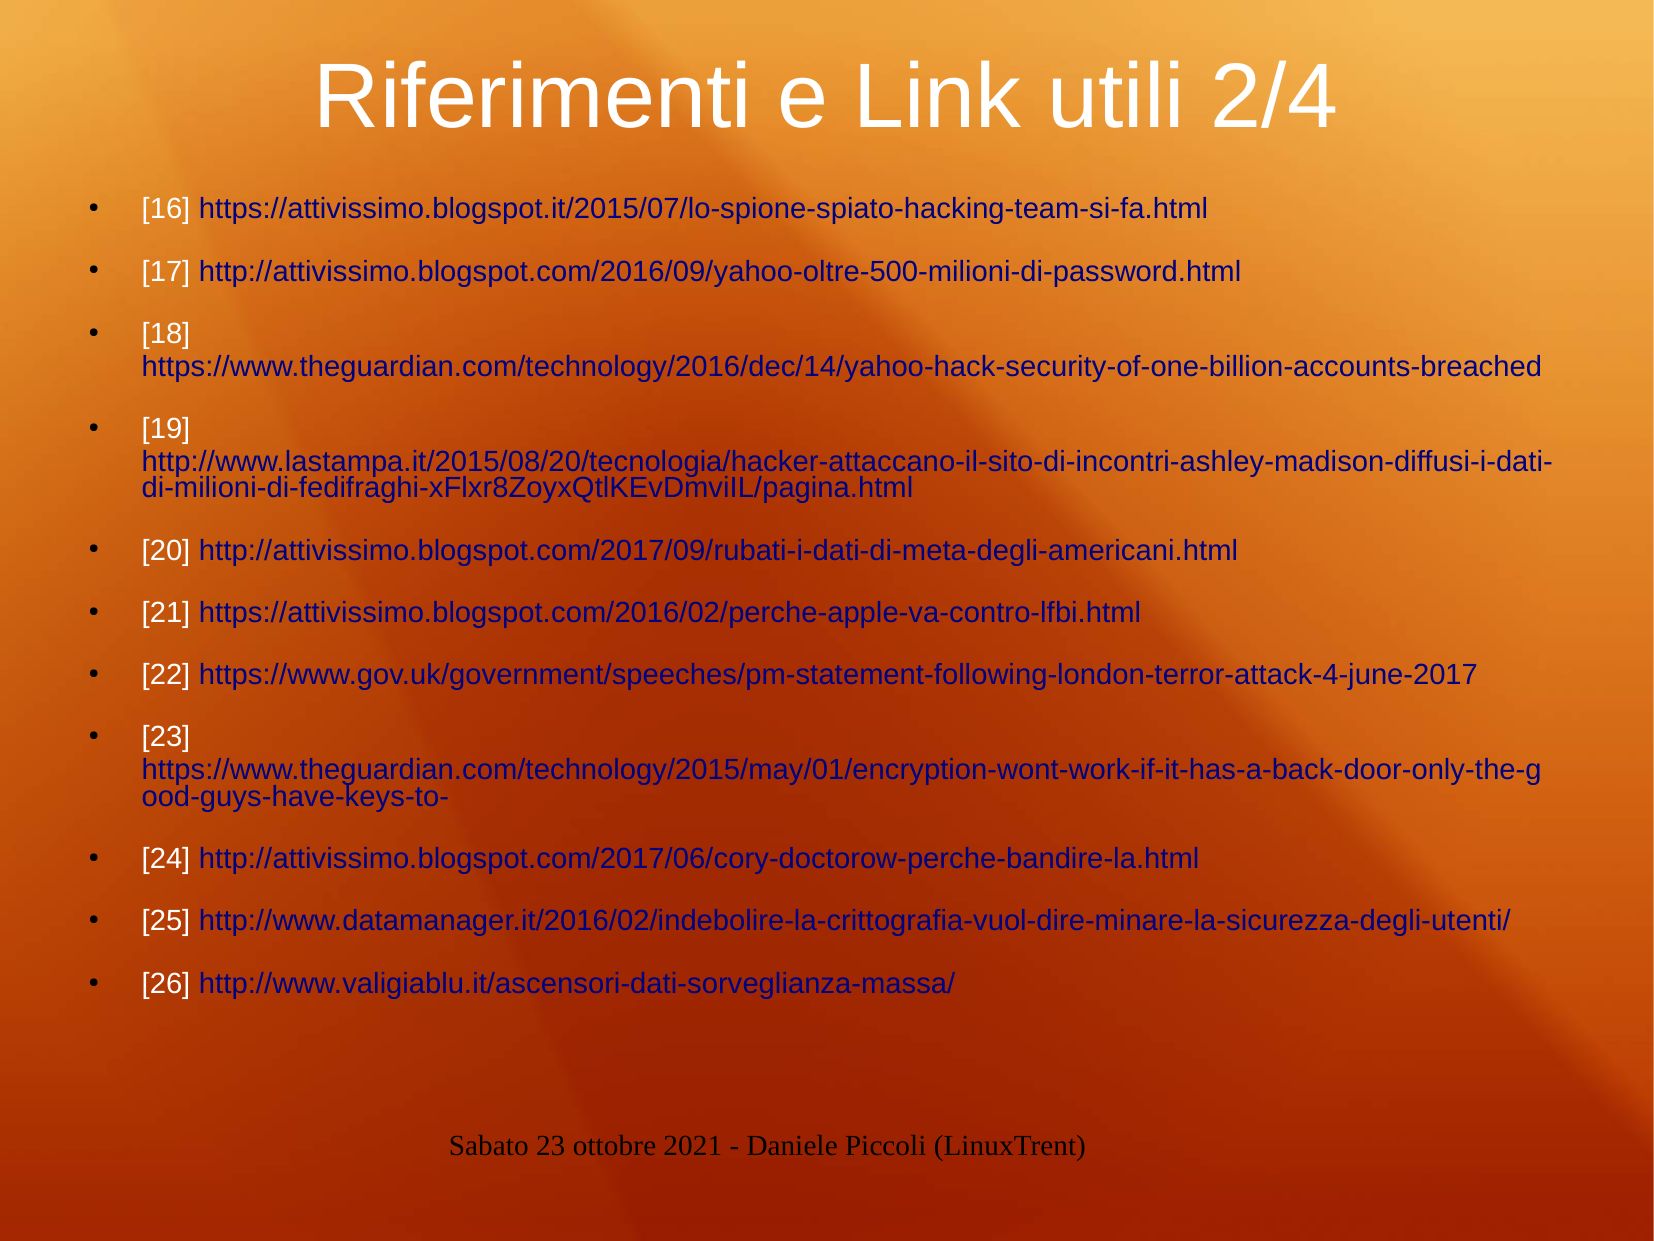

# Riferimenti e Link utili 2/4
[16] https://attivissimo.blogspot.it/2015/07/lo-spione-spiato-hacking-team-si-fa.html
[17] http://attivissimo.blogspot.com/2016/09/yahoo-oltre-500-milioni-di-password.html
[18] https://www.theguardian.com/technology/2016/dec/14/yahoo-hack-security-of-one-billion-accounts-breached
[19] http://www.lastampa.it/2015/08/20/tecnologia/hacker-attaccano-il-sito-di-incontri-ashley-madison-diffusi-i-dati-di-milioni-di-fedifraghi-xFlxr8ZoyxQtlKEvDmviIL/pagina.html
[20] http://attivissimo.blogspot.com/2017/09/rubati-i-dati-di-meta-degli-americani.html
[21] https://attivissimo.blogspot.com/2016/02/perche-apple-va-contro-lfbi.html
[22] https://www.gov.uk/government/speeches/pm-statement-following-london-terror-attack-4-june-2017
[23] https://www.theguardian.com/technology/2015/may/01/encryption-wont-work-if-it-has-a-back-door-only-the-good-guys-have-keys-to-
[24] http://attivissimo.blogspot.com/2017/06/cory-doctorow-perche-bandire-la.html
[25] http://www.datamanager.it/2016/02/indebolire-la-crittografia-vuol-dire-minare-la-sicurezza-degli-utenti/
[26] http://www.valigiablu.it/ascensori-dati-sorveglianza-massa/
Sabato 23 ottobre 2021 - Daniele Piccoli (LinuxTrent)